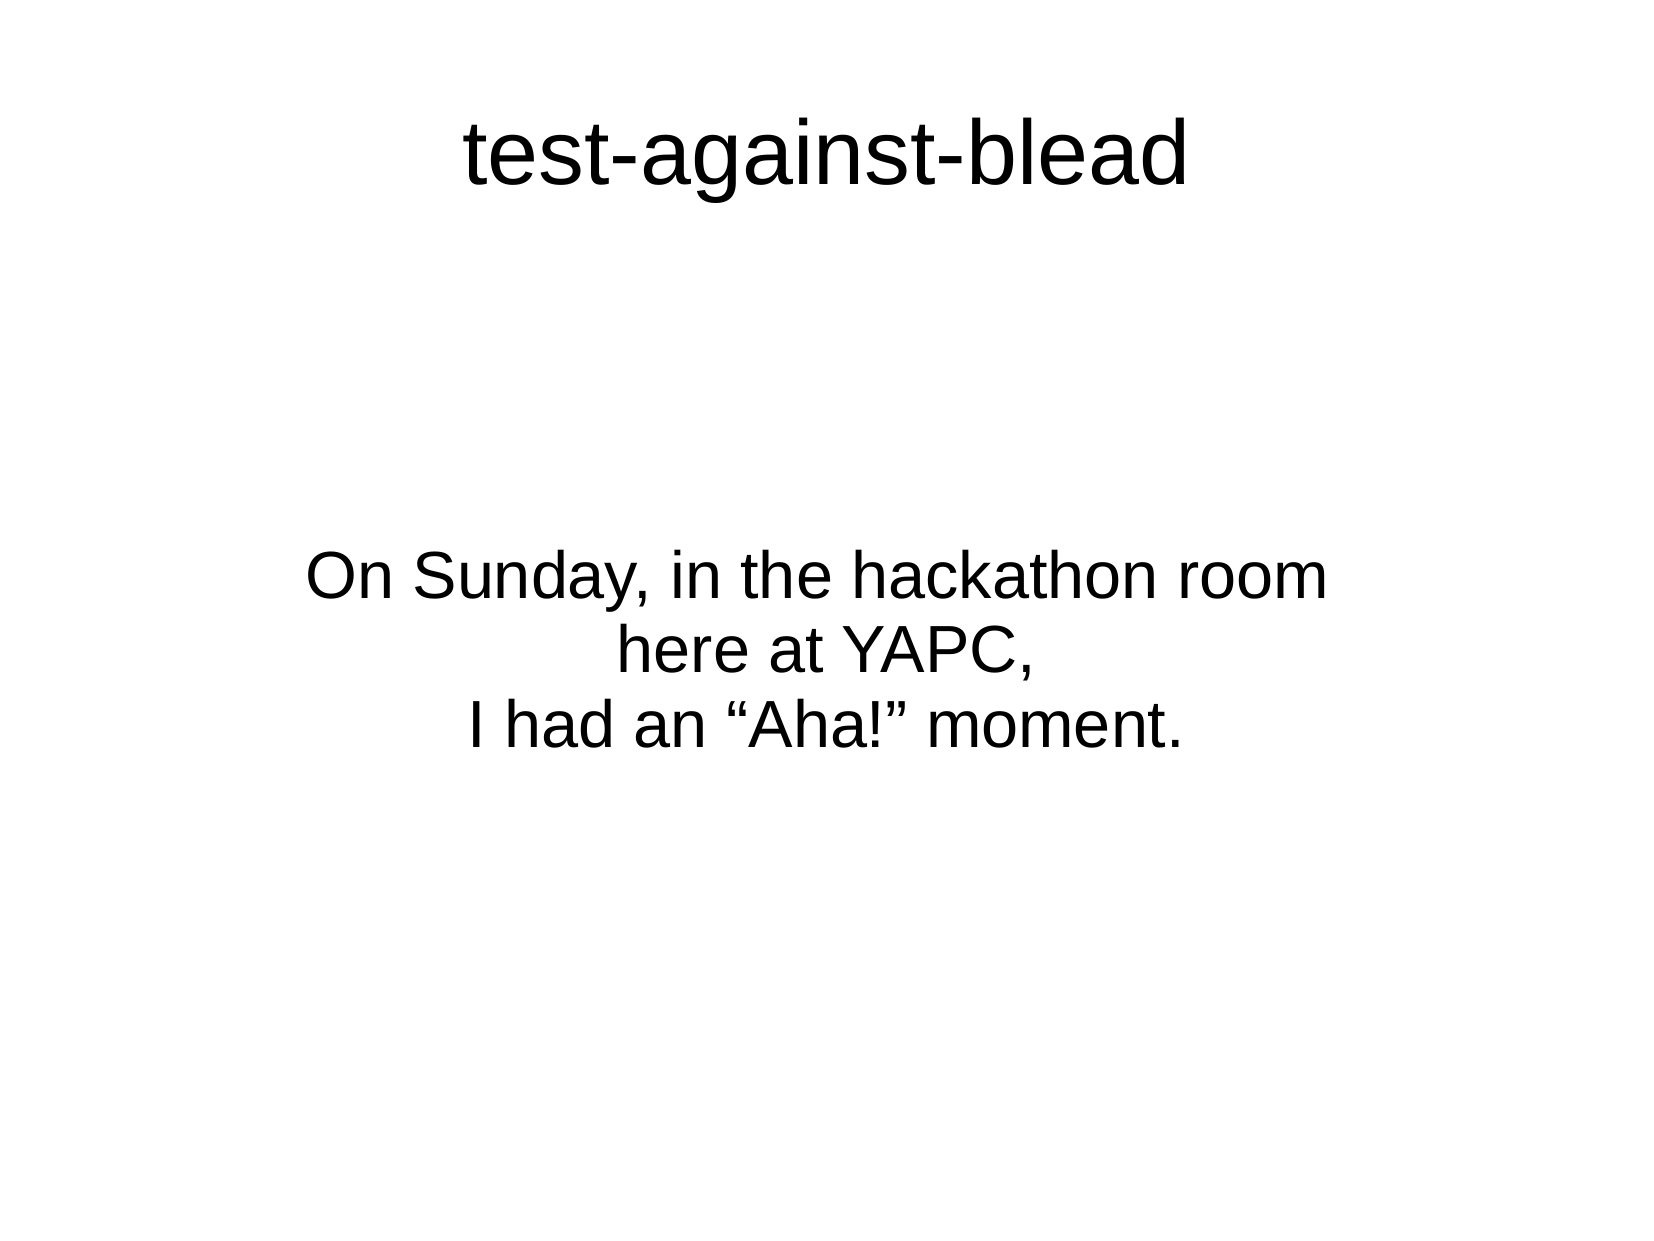

# test-against-blead
On Sunday, in the hackathon room
here at YAPC,
I had an “Aha!” moment.